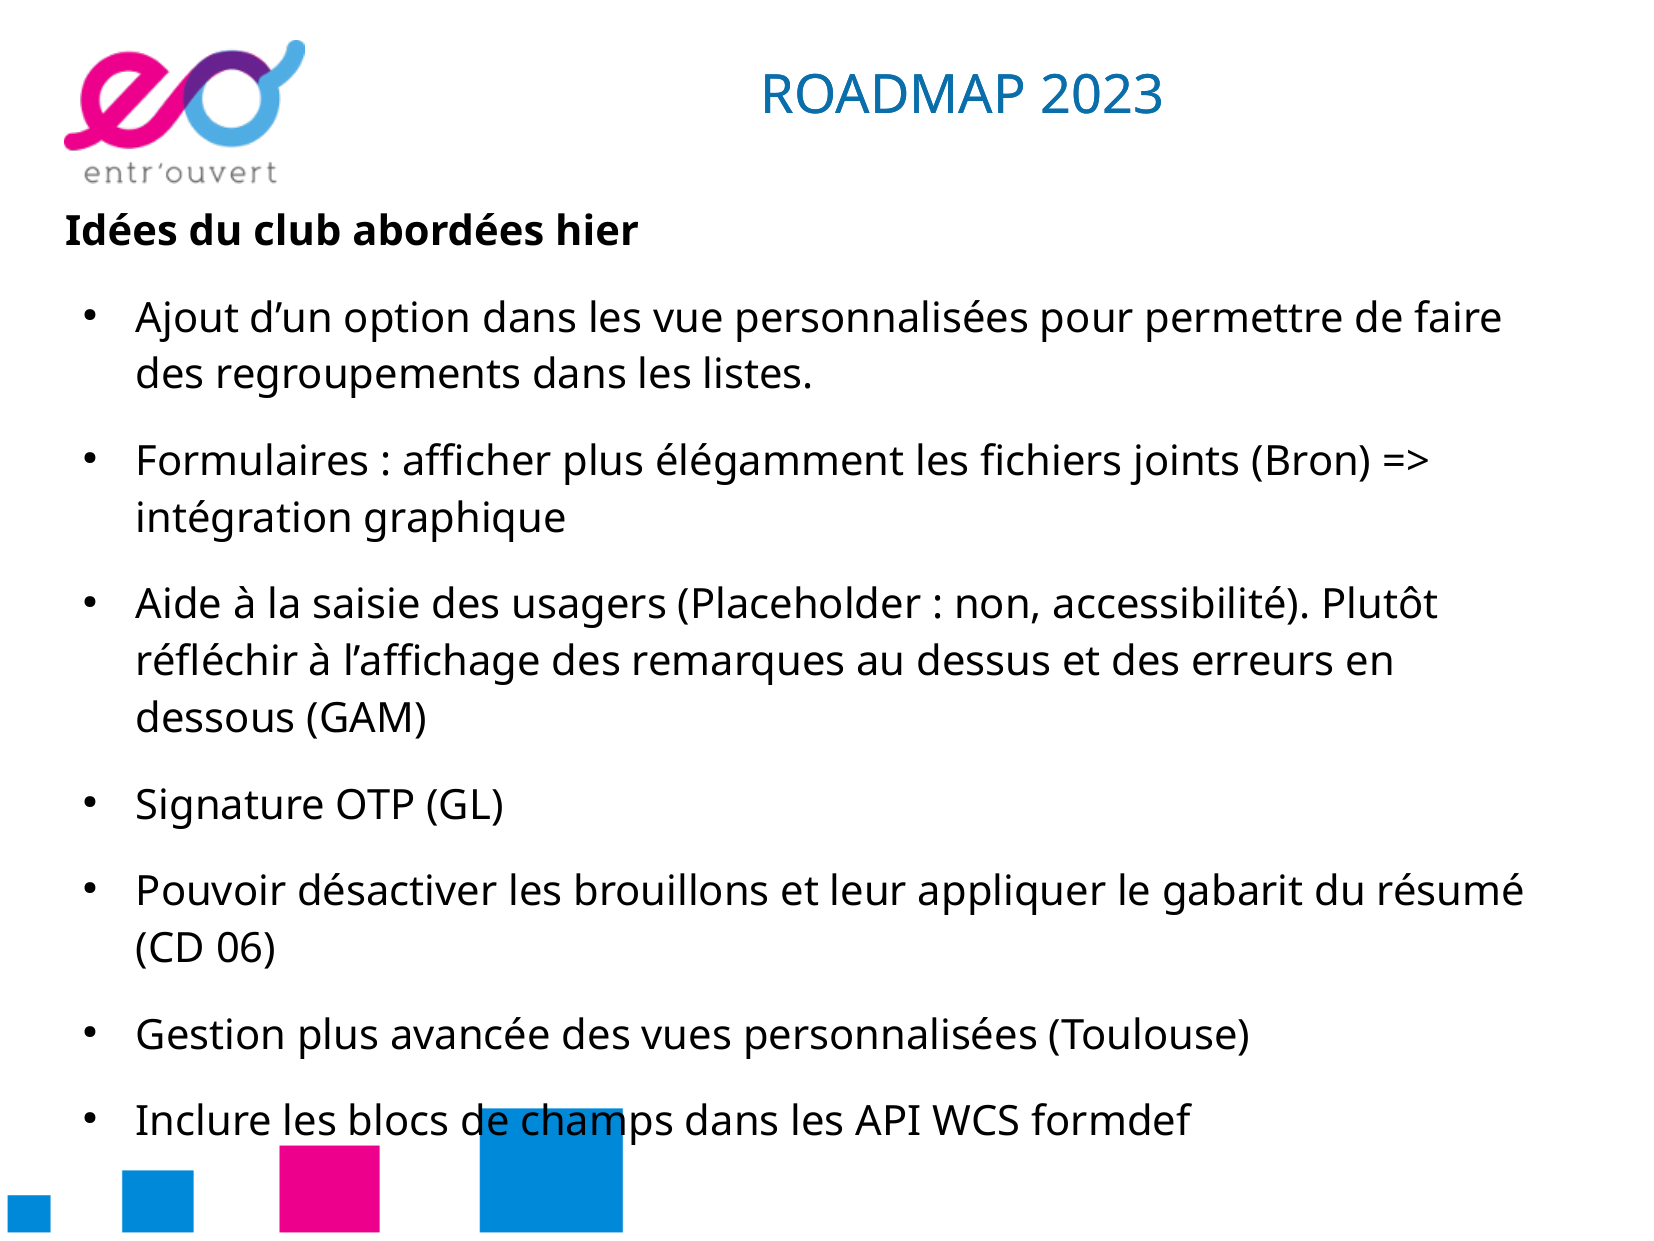

# roadmap 2023
roadmap 2023
Idées du club abordées hier
Ajout d’un option dans les vue personnalisées pour permettre de faire des regroupements dans les listes.
Formulaires : afficher plus élégamment les fichiers joints (Bron) => intégration graphique
Aide à la saisie des usagers (Placeholder : non, accessibilité). Plutôt réfléchir à l’affichage des remarques au dessus et des erreurs en dessous (GAM)
Signature OTP (GL)
Pouvoir désactiver les brouillons et leur appliquer le gabarit du résumé (CD 06)
Gestion plus avancée des vues personnalisées (Toulouse)
Inclure les blocs de champs dans les API WCS formdef